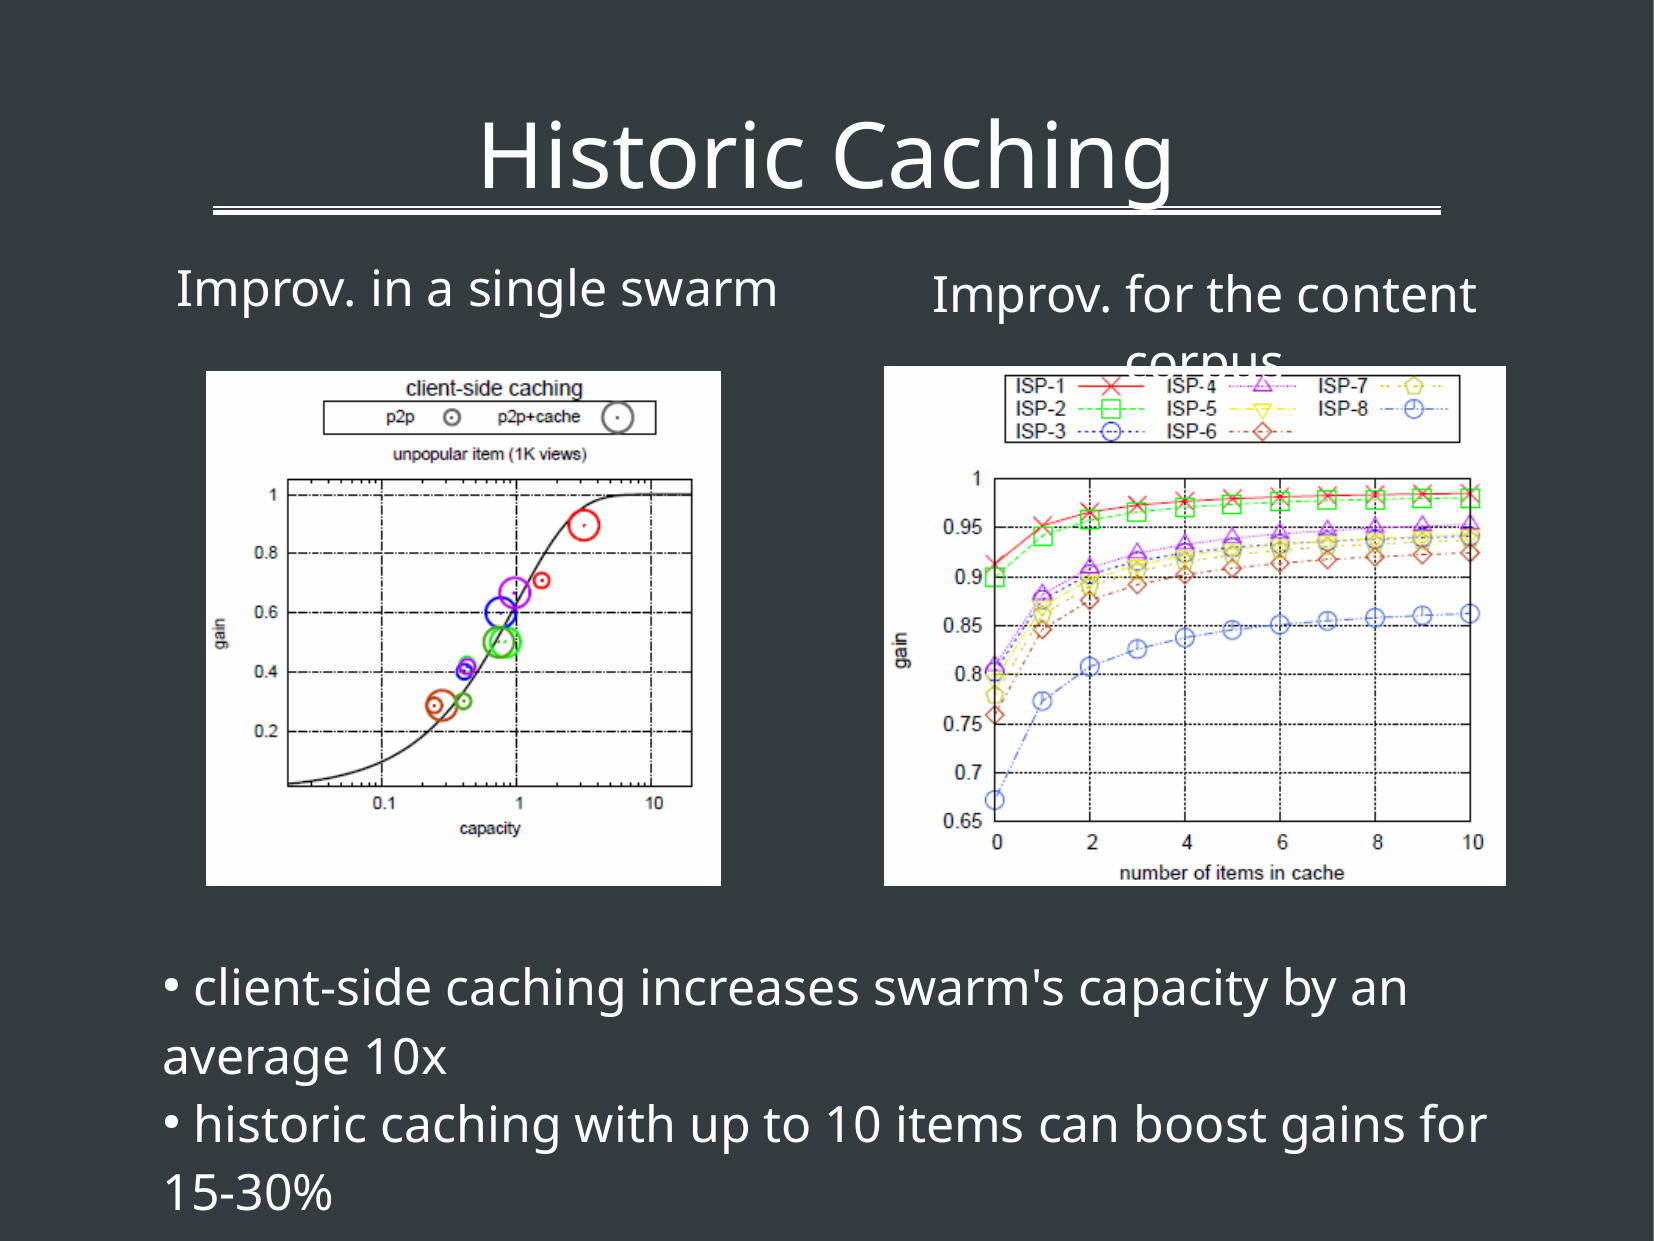

# Historic Caching
Improv. in a single swarm
Improv. for the content corpus
 client-side caching increases swarm's capacity by an average 10x
 historic caching with up to 10 items can boost gains for 15-30%